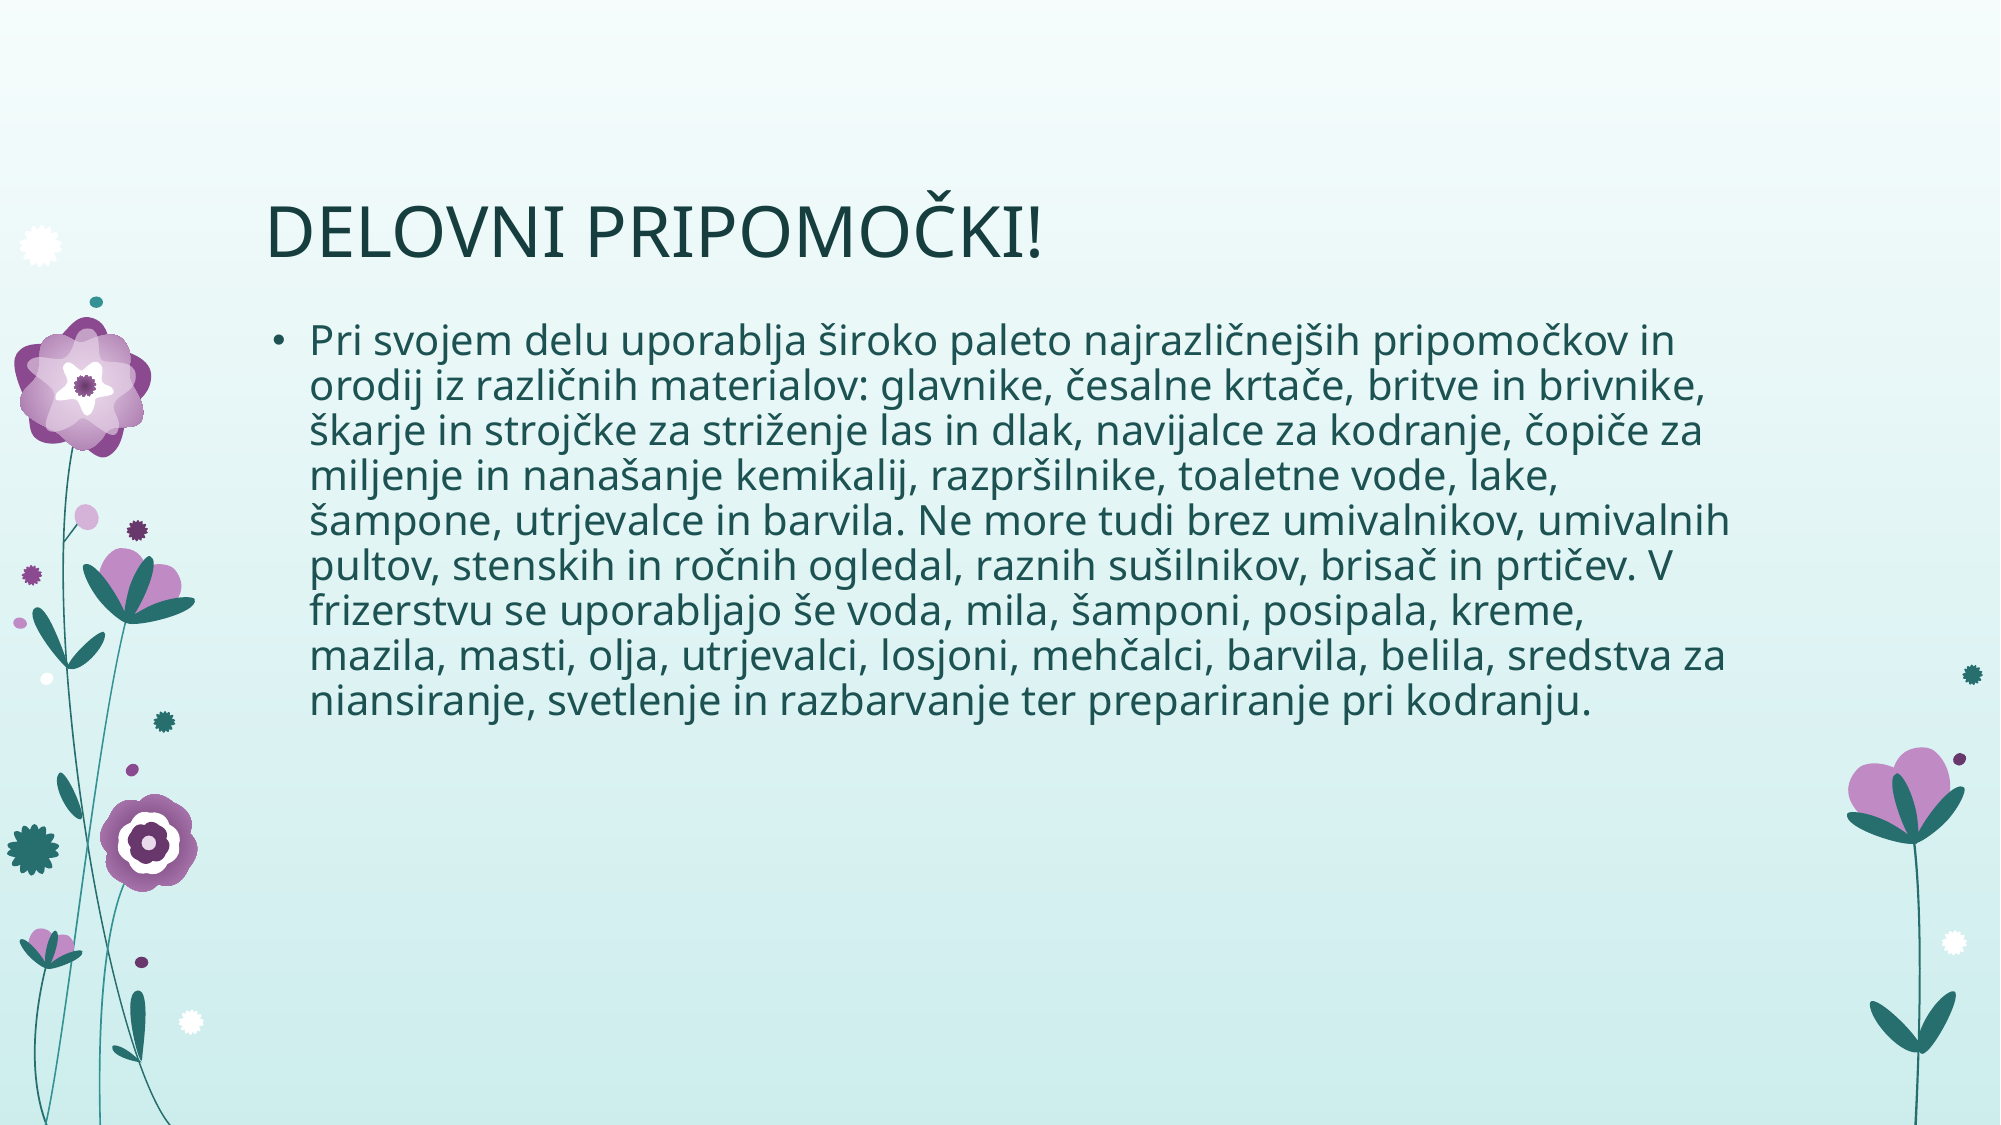

# DELOVNI PRIPOMOČKI!
Pri svojem delu uporablja široko paleto najrazličnejših pripomočkov in orodij iz različnih materialov: glavnike, česalne krtače, britve in brivnike, škarje in strojčke za striženje las in dlak, navijalce za kodranje, čopiče za miljenje in nanašanje kemikalij, razpršilnike, toaletne vode, lake, šampone, utrjevalce in barvila. Ne more tudi brez umivalnikov, umivalnih pultov, stenskih in ročnih ogledal, raznih sušilnikov, brisač in prtičev. V frizerstvu se uporabljajo še voda, mila, šamponi, posipala, kreme, mazila, masti, olja, utrjevalci, losjoni, mehčalci, barvila, belila, sredstva za niansiranje, svetlenje in razbarvanje ter prepariranje pri kodranju.